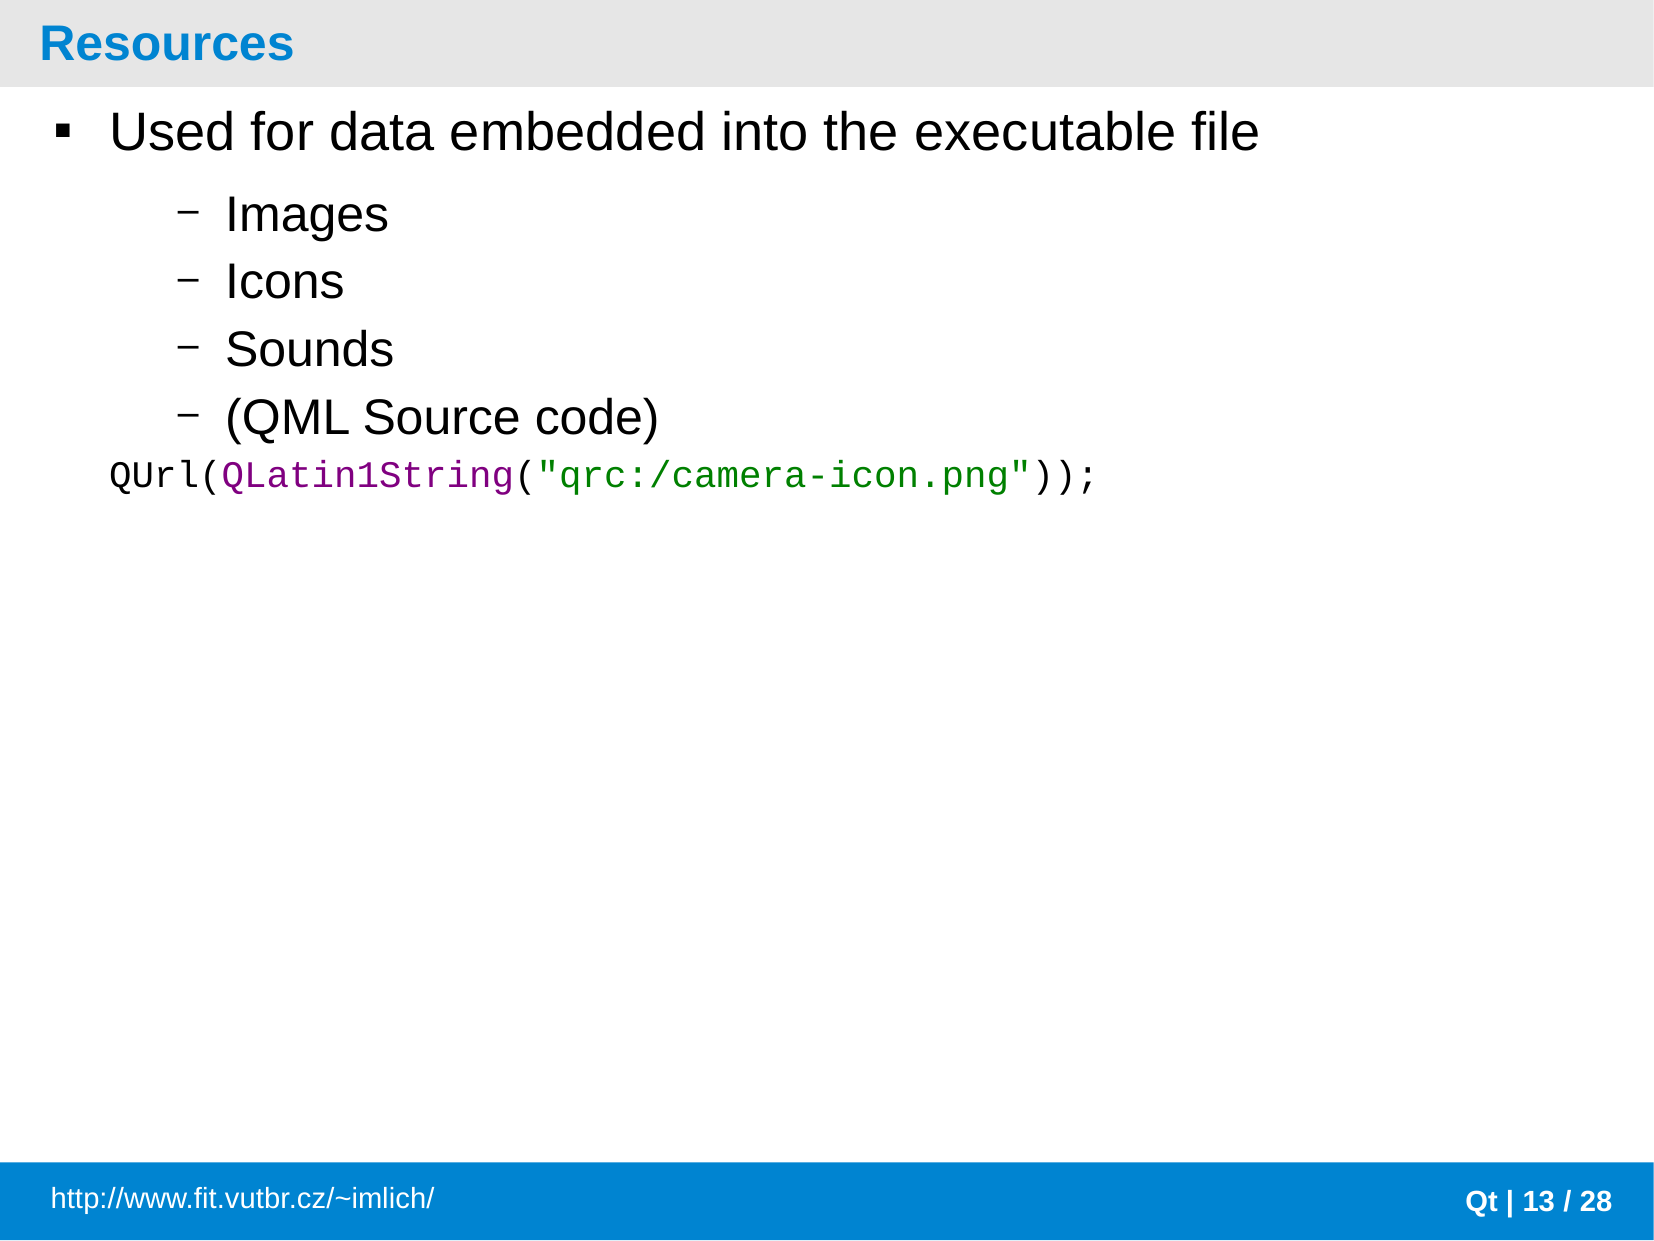

# Resources
Used for data embedded into the executable file
Images
Icons
Sounds
(QML Source code)
QUrl(QLatin1String("qrc:/camera-icon.png"));